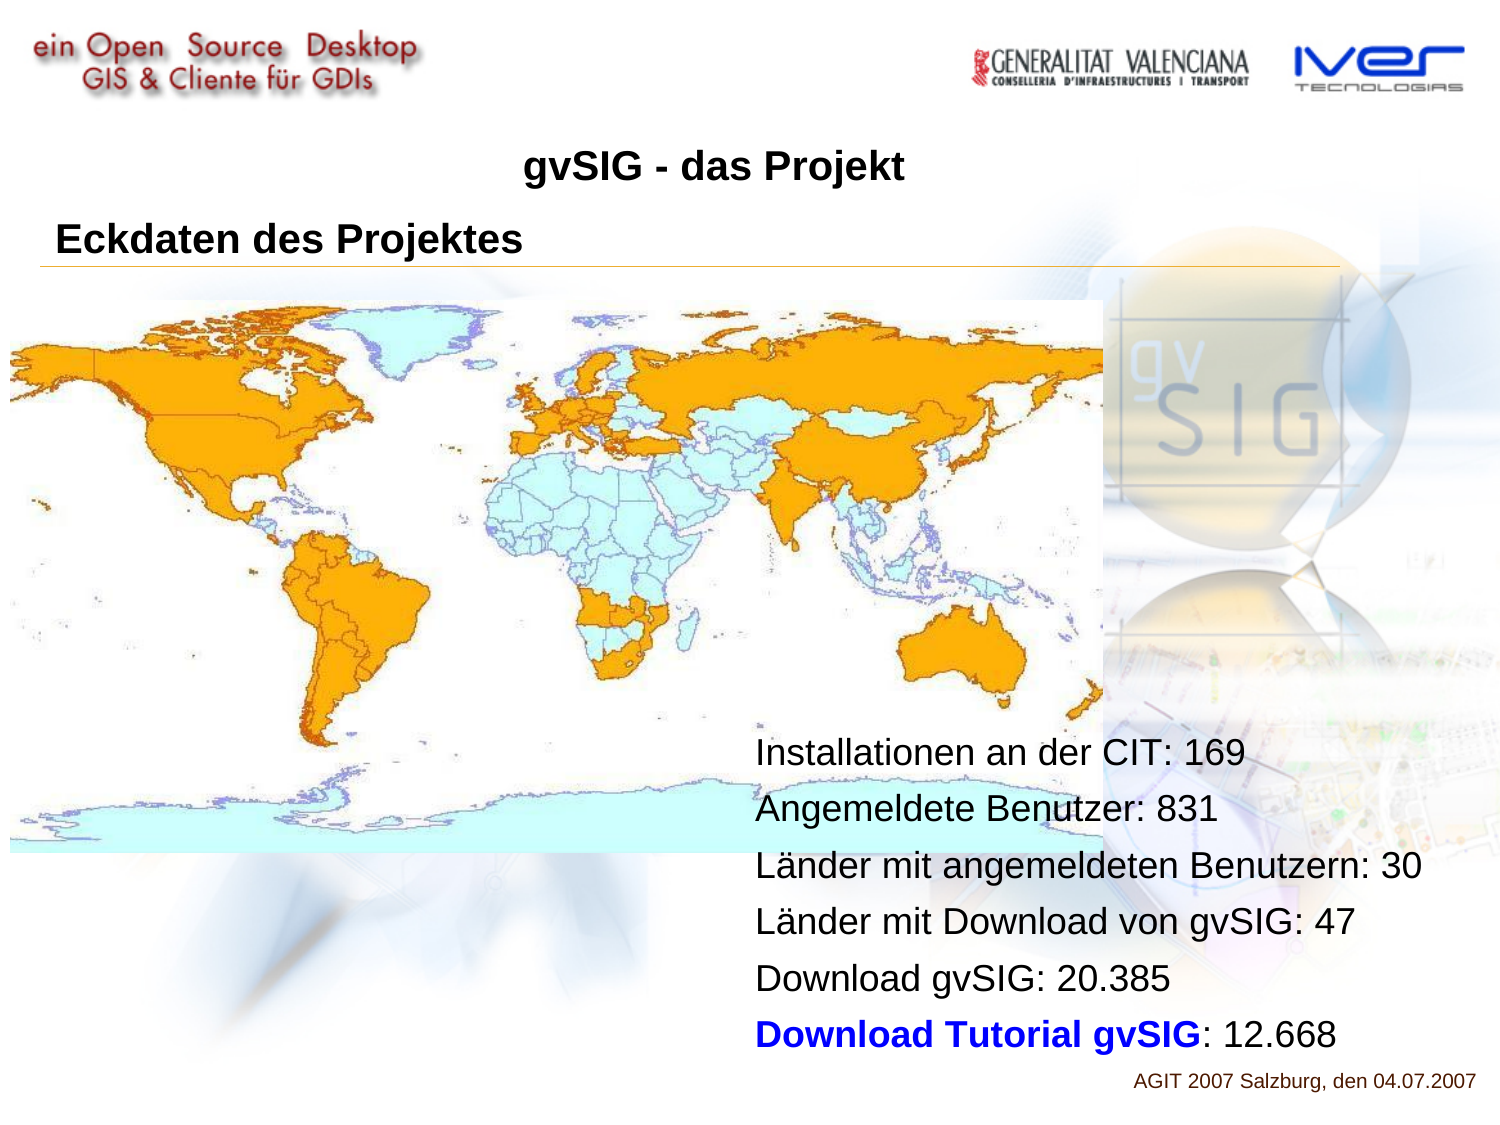

gvSIG - das Projekt
Eckdaten des Projektes
# Installationen an der CIT: 169
Angemeldete Benutzer: 831
Länder mit angemeldeten Benutzern: 30
Länder mit Download von gvSIG: 47
Download gvSIG: 20.385
Download Tutorial gvSIG: 12.668
AGIT 2007 Salzburg, den 04.07.2007